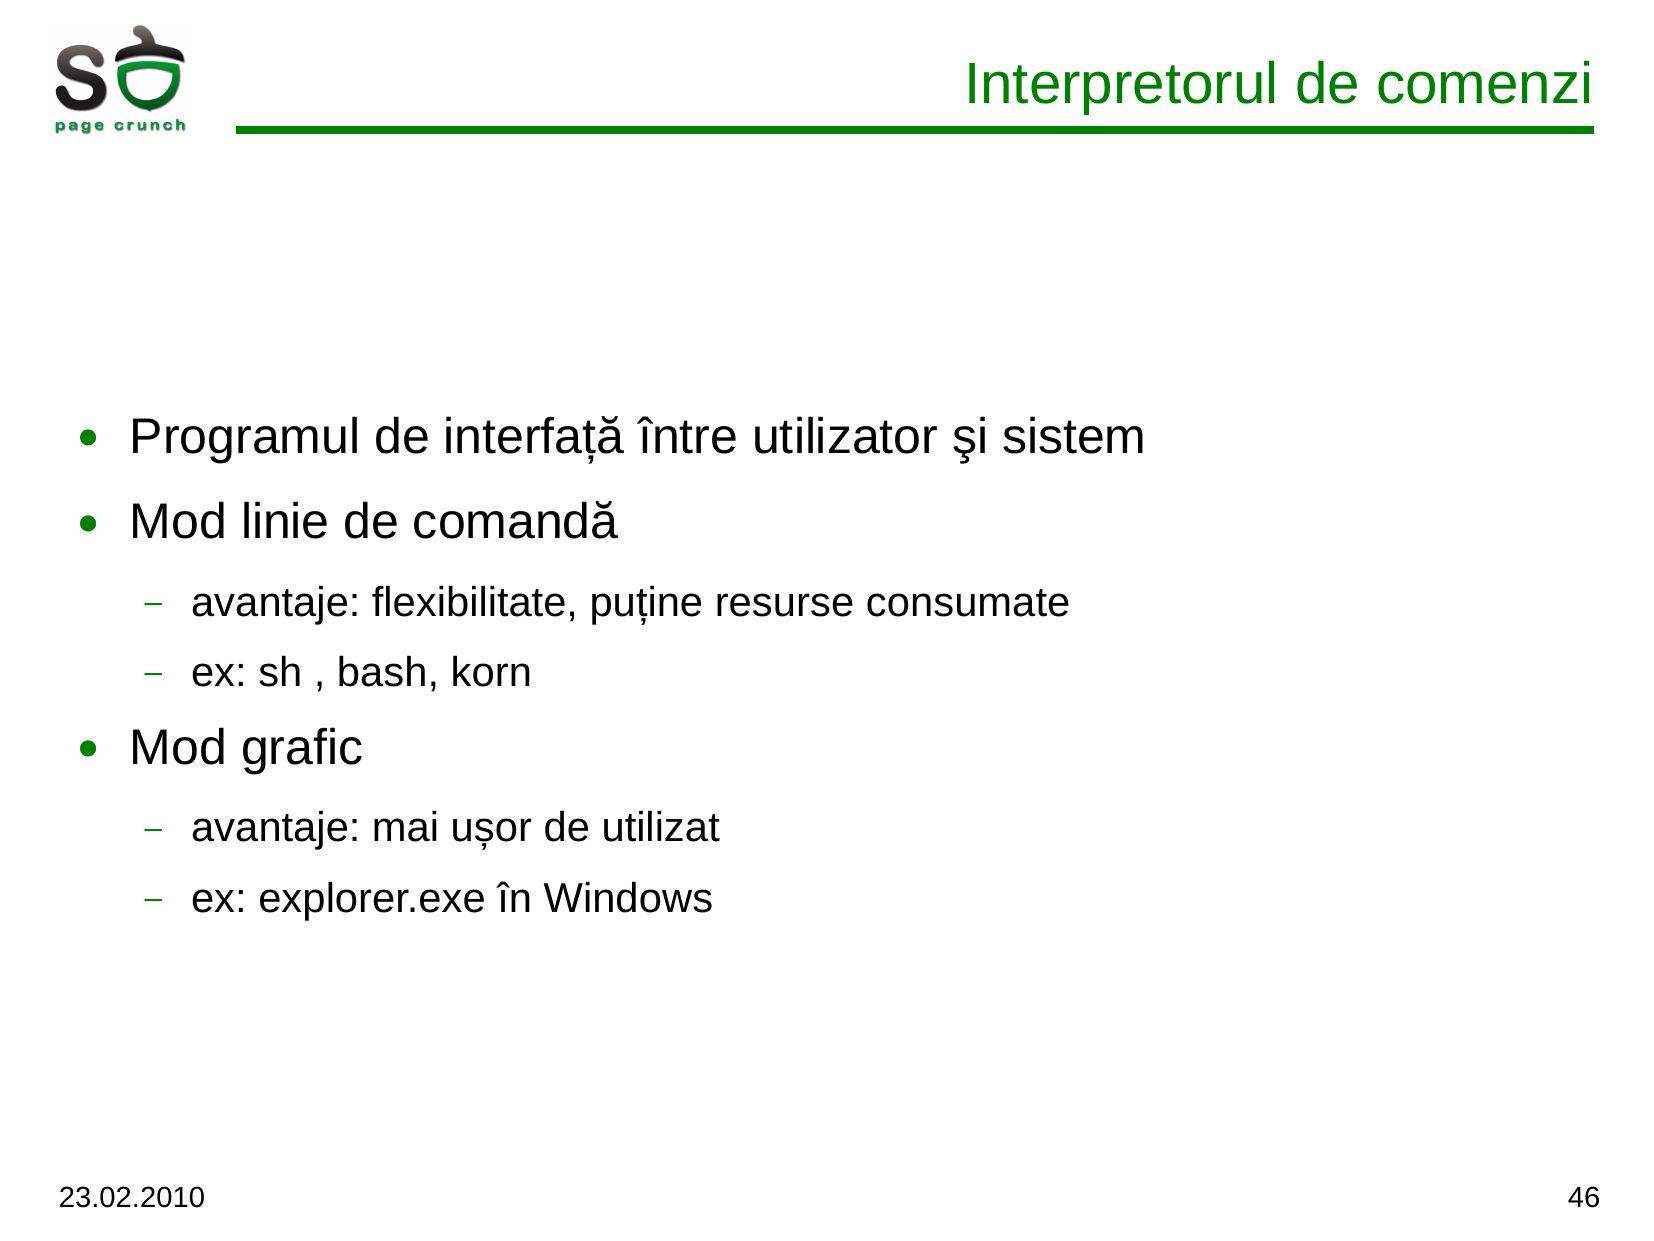

# Interpretorul de comenzi
Programul de interfață între utilizator şi sistem
Mod linie de comandă
avantaje: flexibilitate, puține resurse consumate
ex: sh , bash, korn
Mod grafic
avantaje: mai ușor de utilizat
ex: explorer.exe în Windows
23.02.2010
46